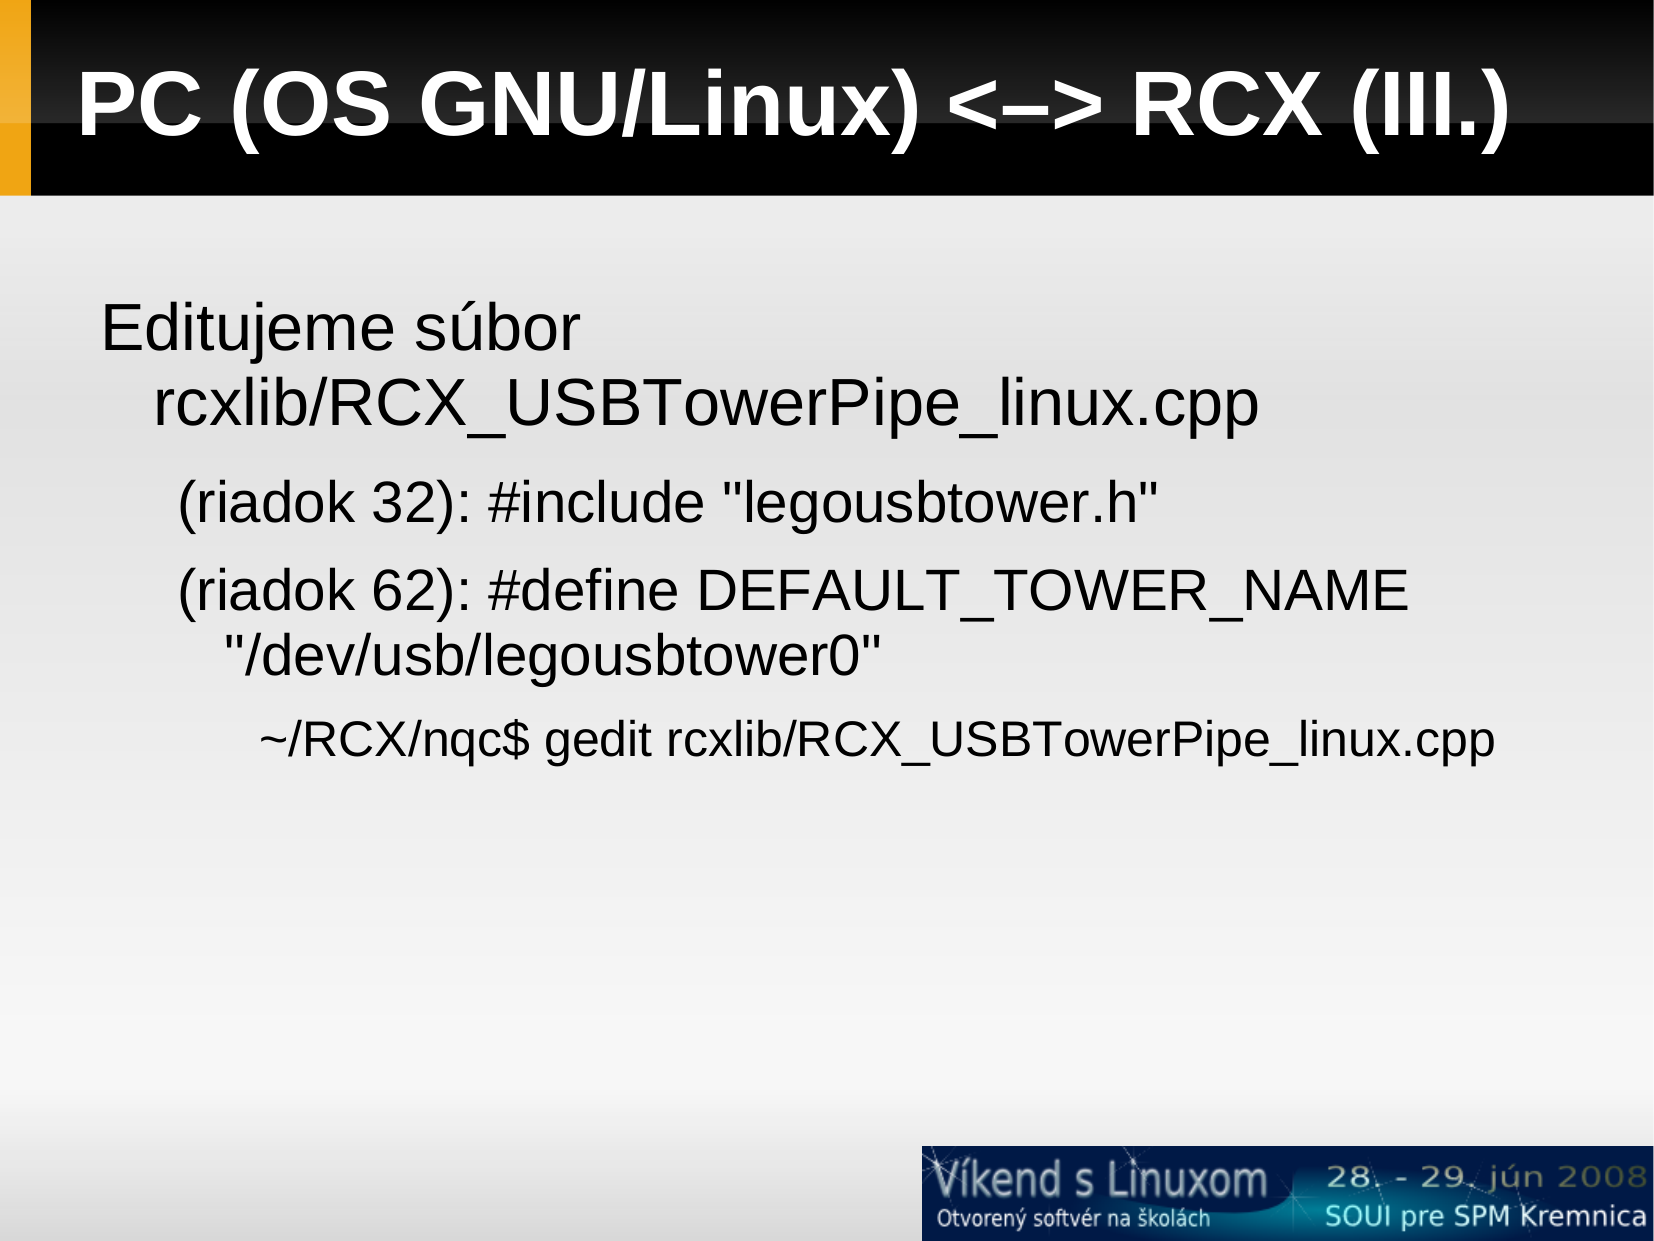

# PC (OS GNU/Linux) <–> RCX (III.)
Editujeme súbor rcxlib/RCX_USBTowerPipe_linux.cpp
(riadok 32): #include "legousbtower.h"
(riadok 62): #define DEFAULT_TOWER_NAME "/dev/usb/legousbtower0"
~/RCX/nqc$ gedit rcxlib/RCX_USBTowerPipe_linux.cpp